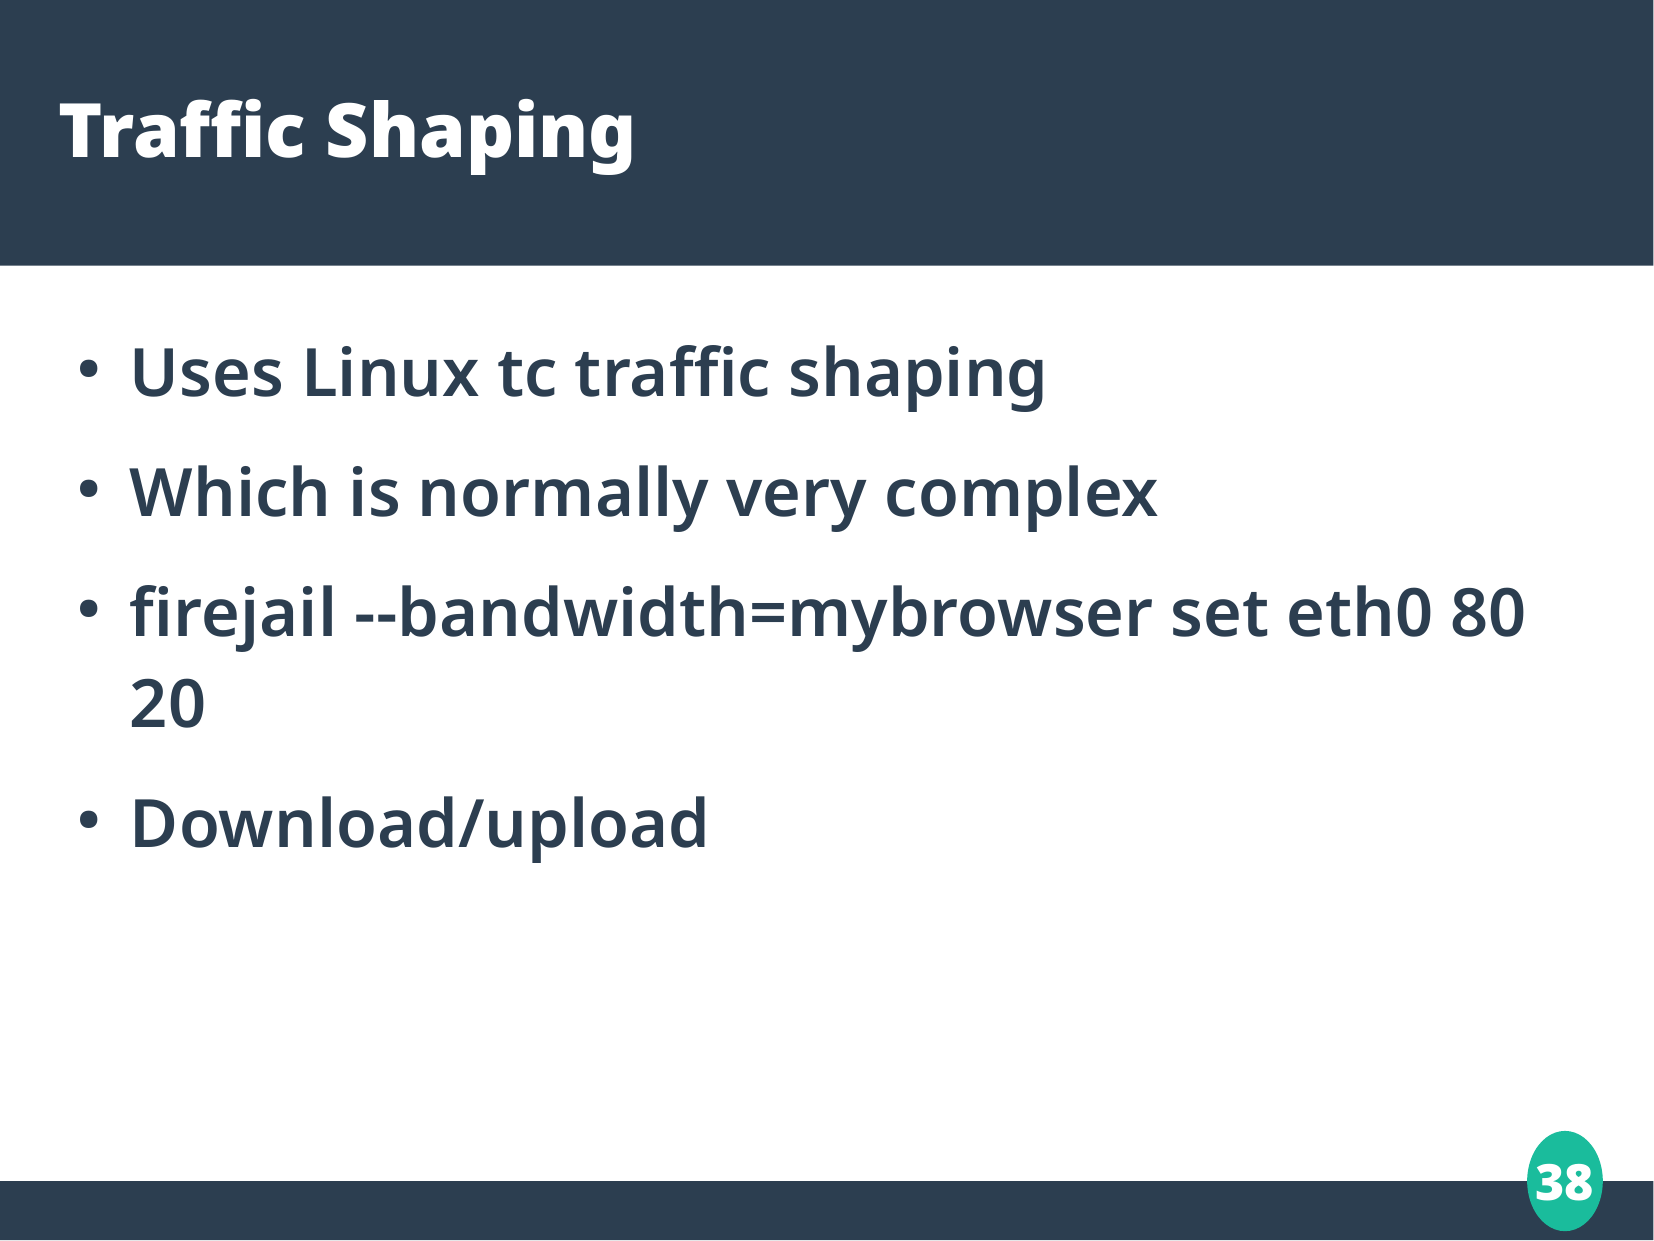

# Traffic Shaping
Uses Linux tc traffic shaping
Which is normally very complex
firejail --bandwidth=mybrowser set eth0 80 20
Download/upload